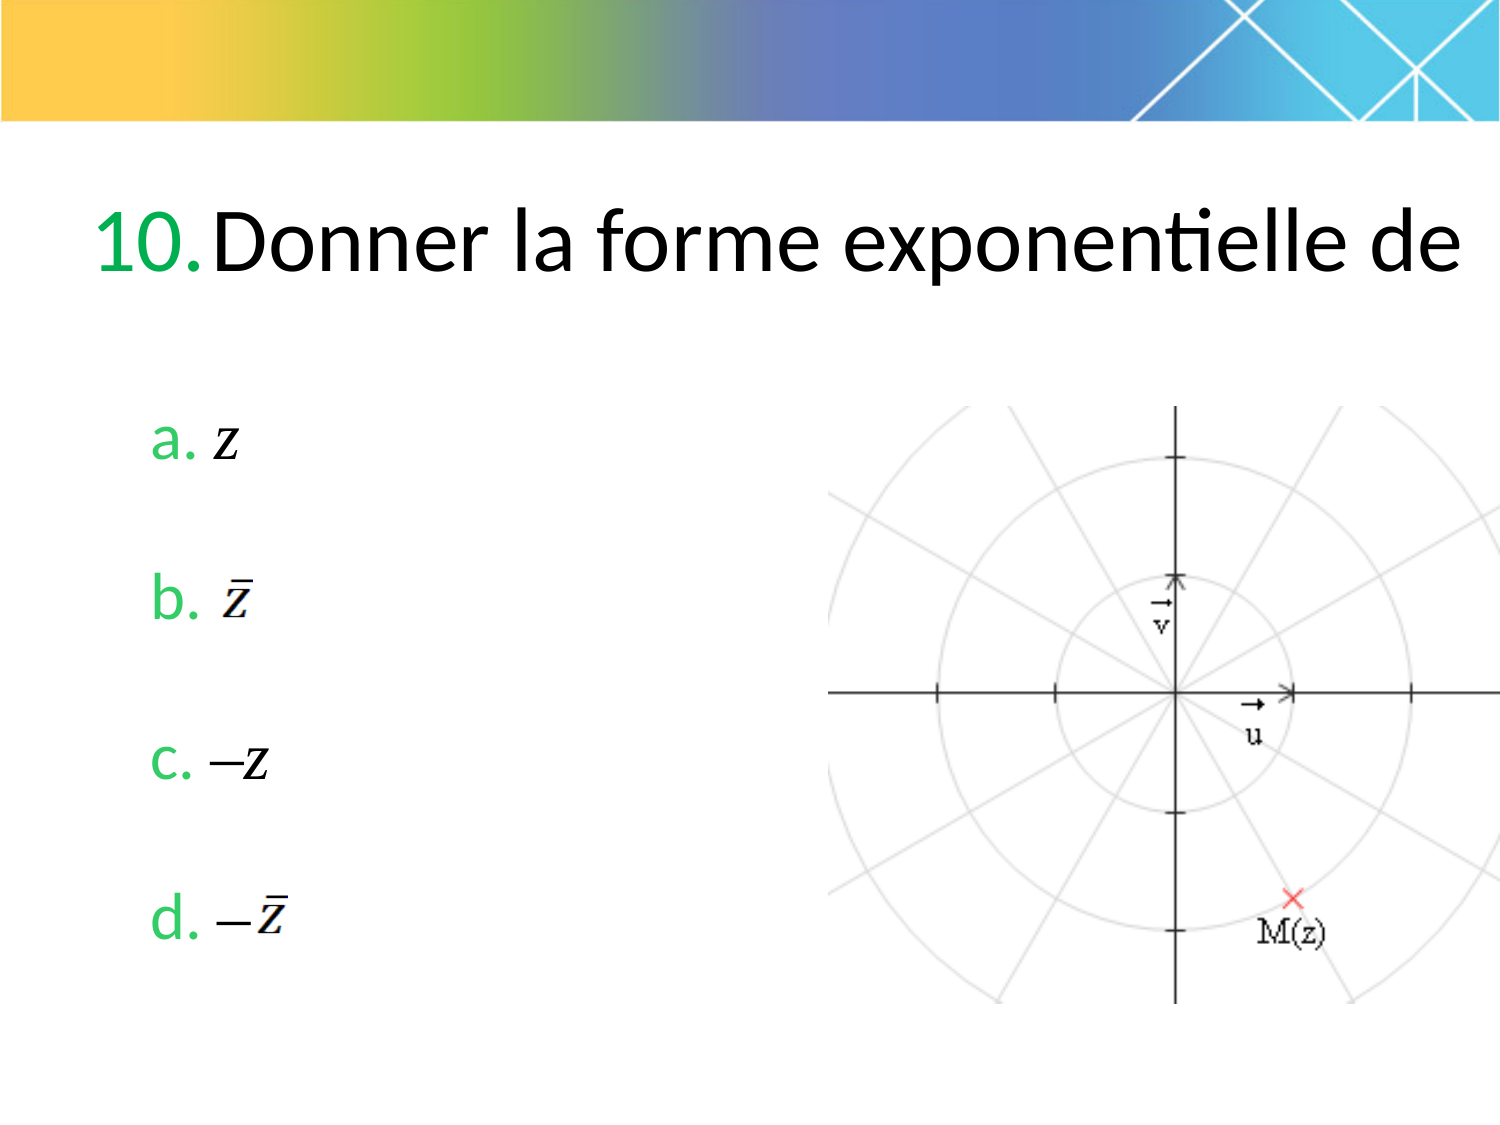

# Donner la forme exponentielle de
a. z
b.
c. –z
d. –